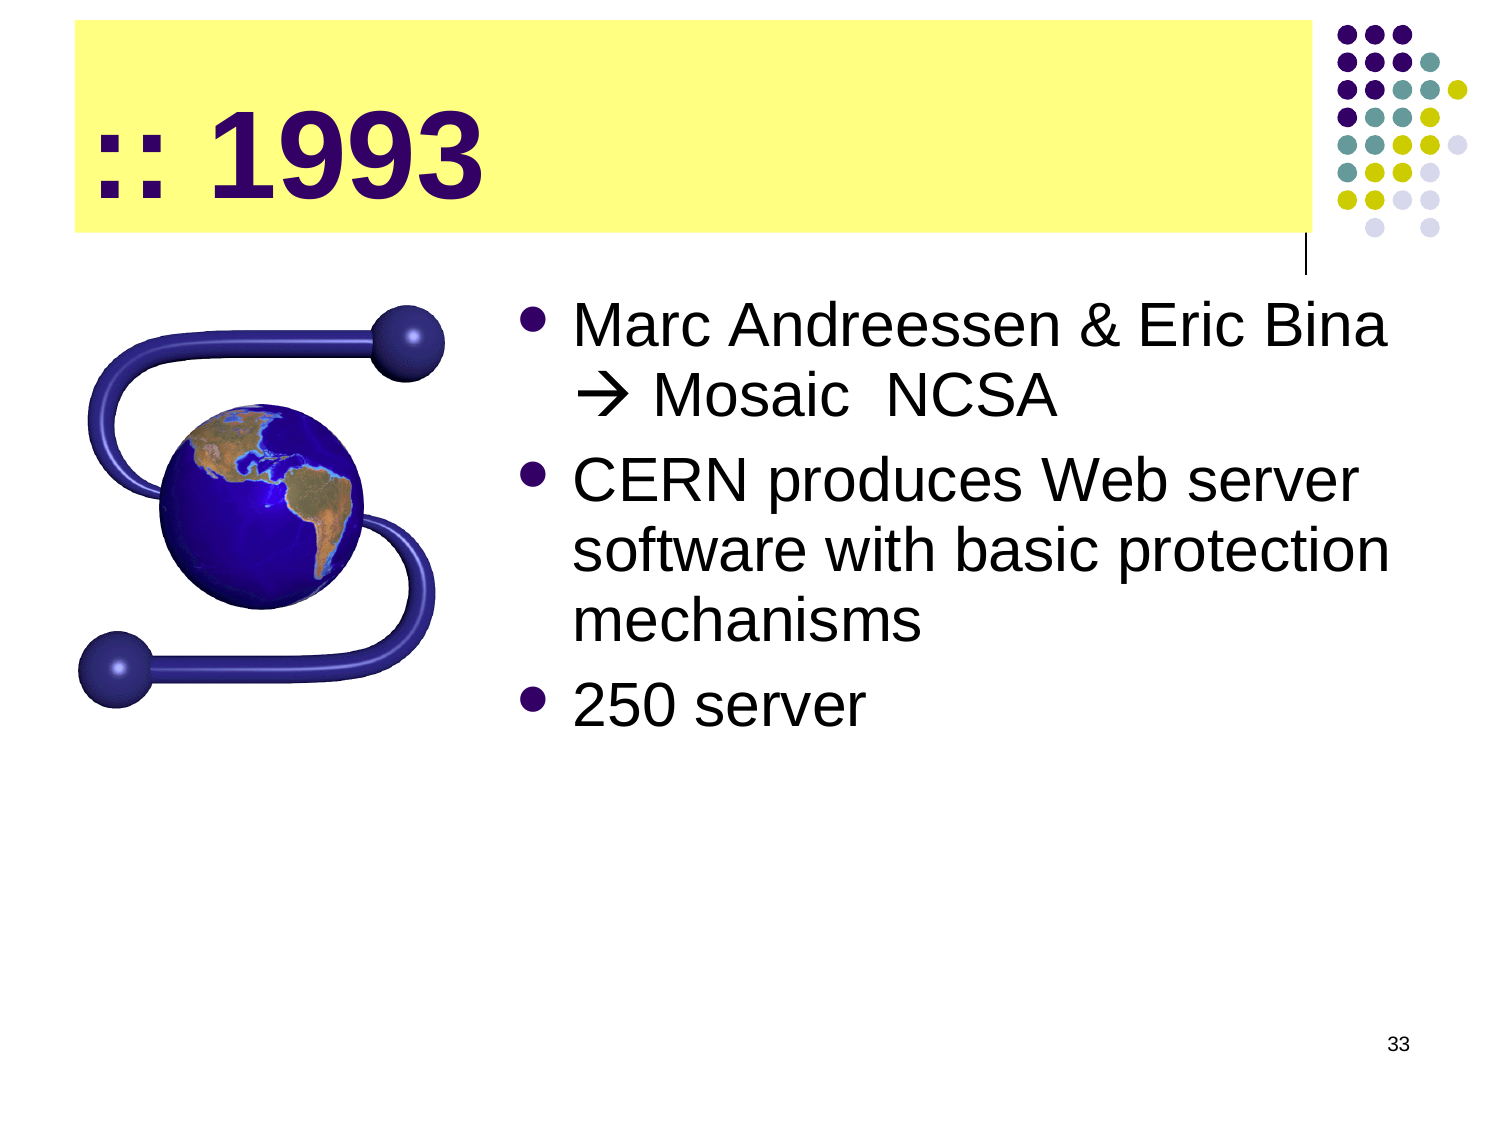

# :: 1993
Marc Andreessen & Eric Bina  Mosaic NCSA
CERN produces Web server software with basic protection mechanisms
250 server
33